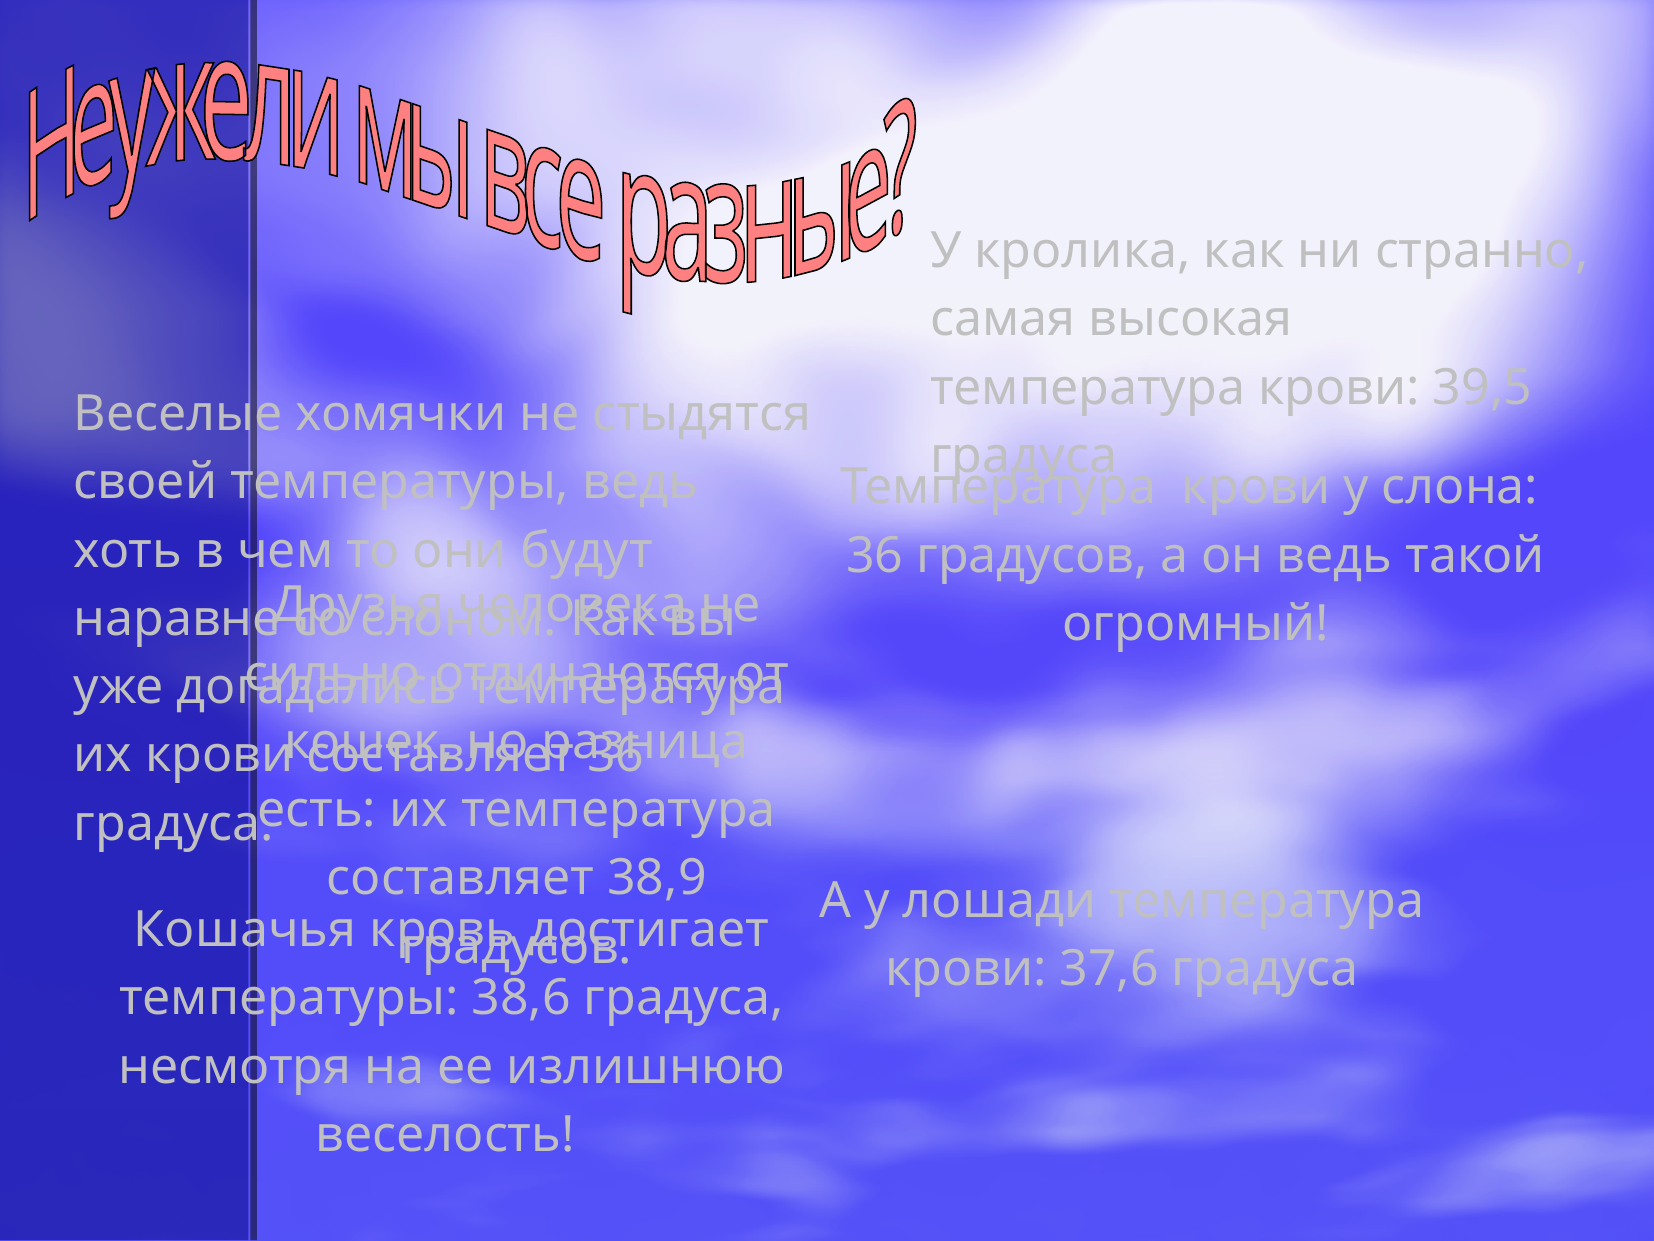

Неужели мы все разные?
У кролика, как ни странно, самая высокая температура крови: 39,5 градуса
Веселые хомячки не стыдятся своей температуры, ведь хоть в чем то они будут наравне со слоном. Как вы уже догадались температура их крови составляет 36 градуса.
Температура крови у слона:
36 градусов, а он ведь такой огромный!
Друзья человека не сильно отличаются от кошек, но разница есть: их температура составляет 38,9 градусов.
А у лошади температура крови: 37,6 градуса
Кошачья кровь достигает температуры: 38,6 градуса, несмотря на ее излишнюю веселость!